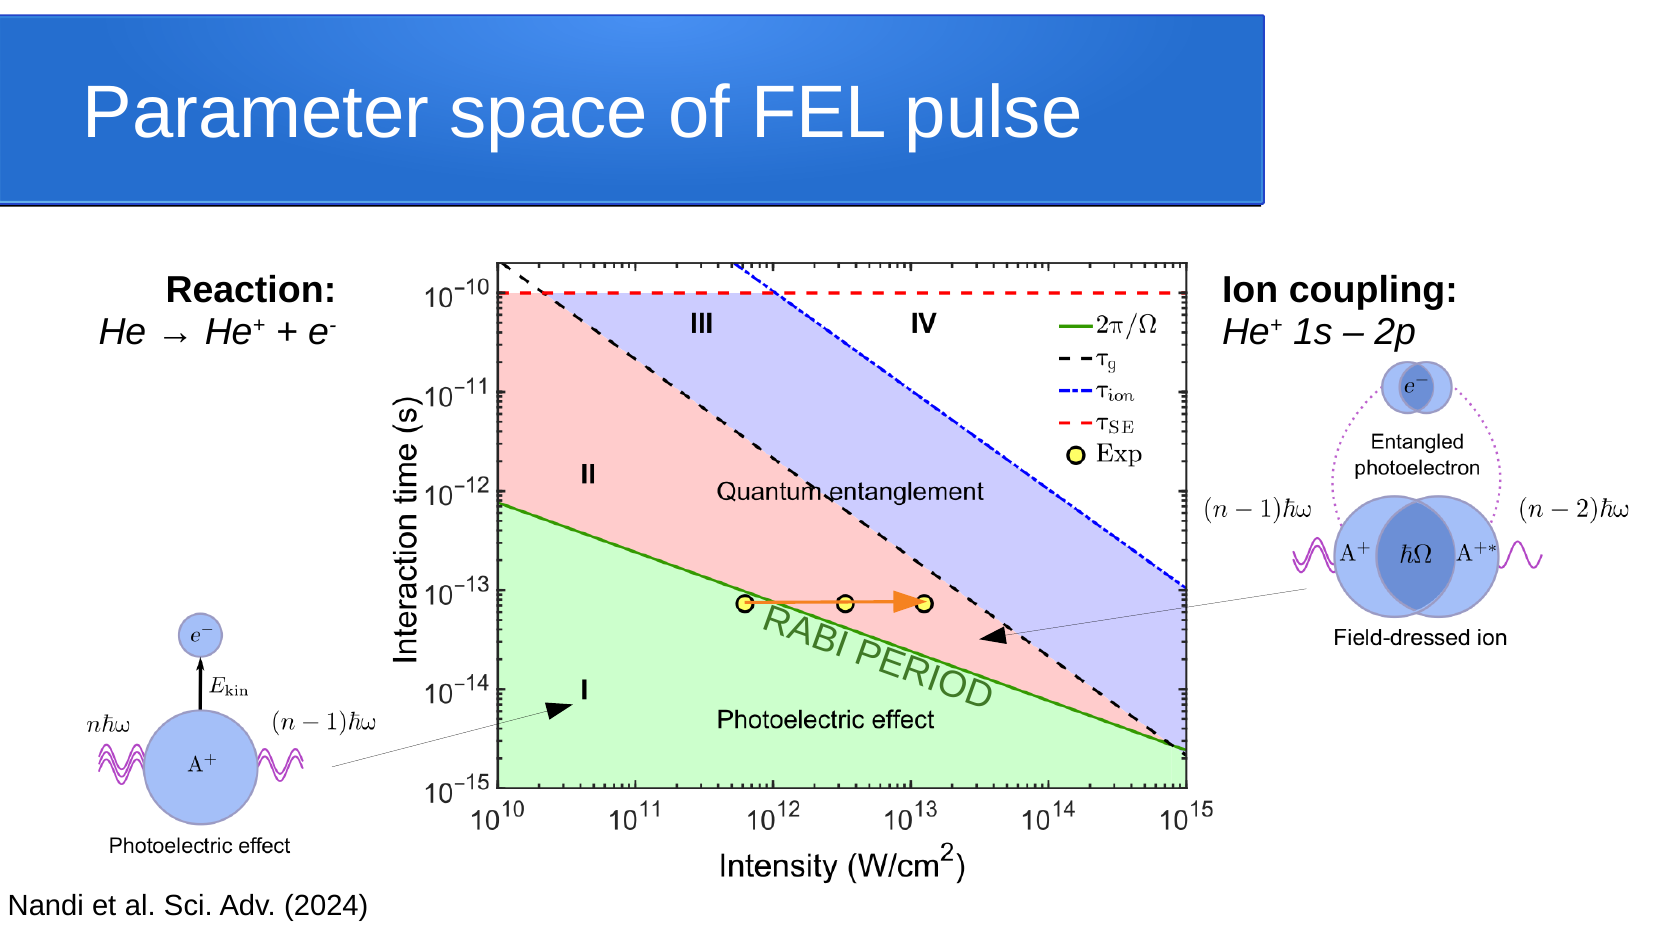

# Parameter space of FEL pulse
Reaction:
He → He+ + e-
Ion coupling: He+ 1s – 2p
RABI PERIOD
Nandi et al. Sci. Adv. (2024)